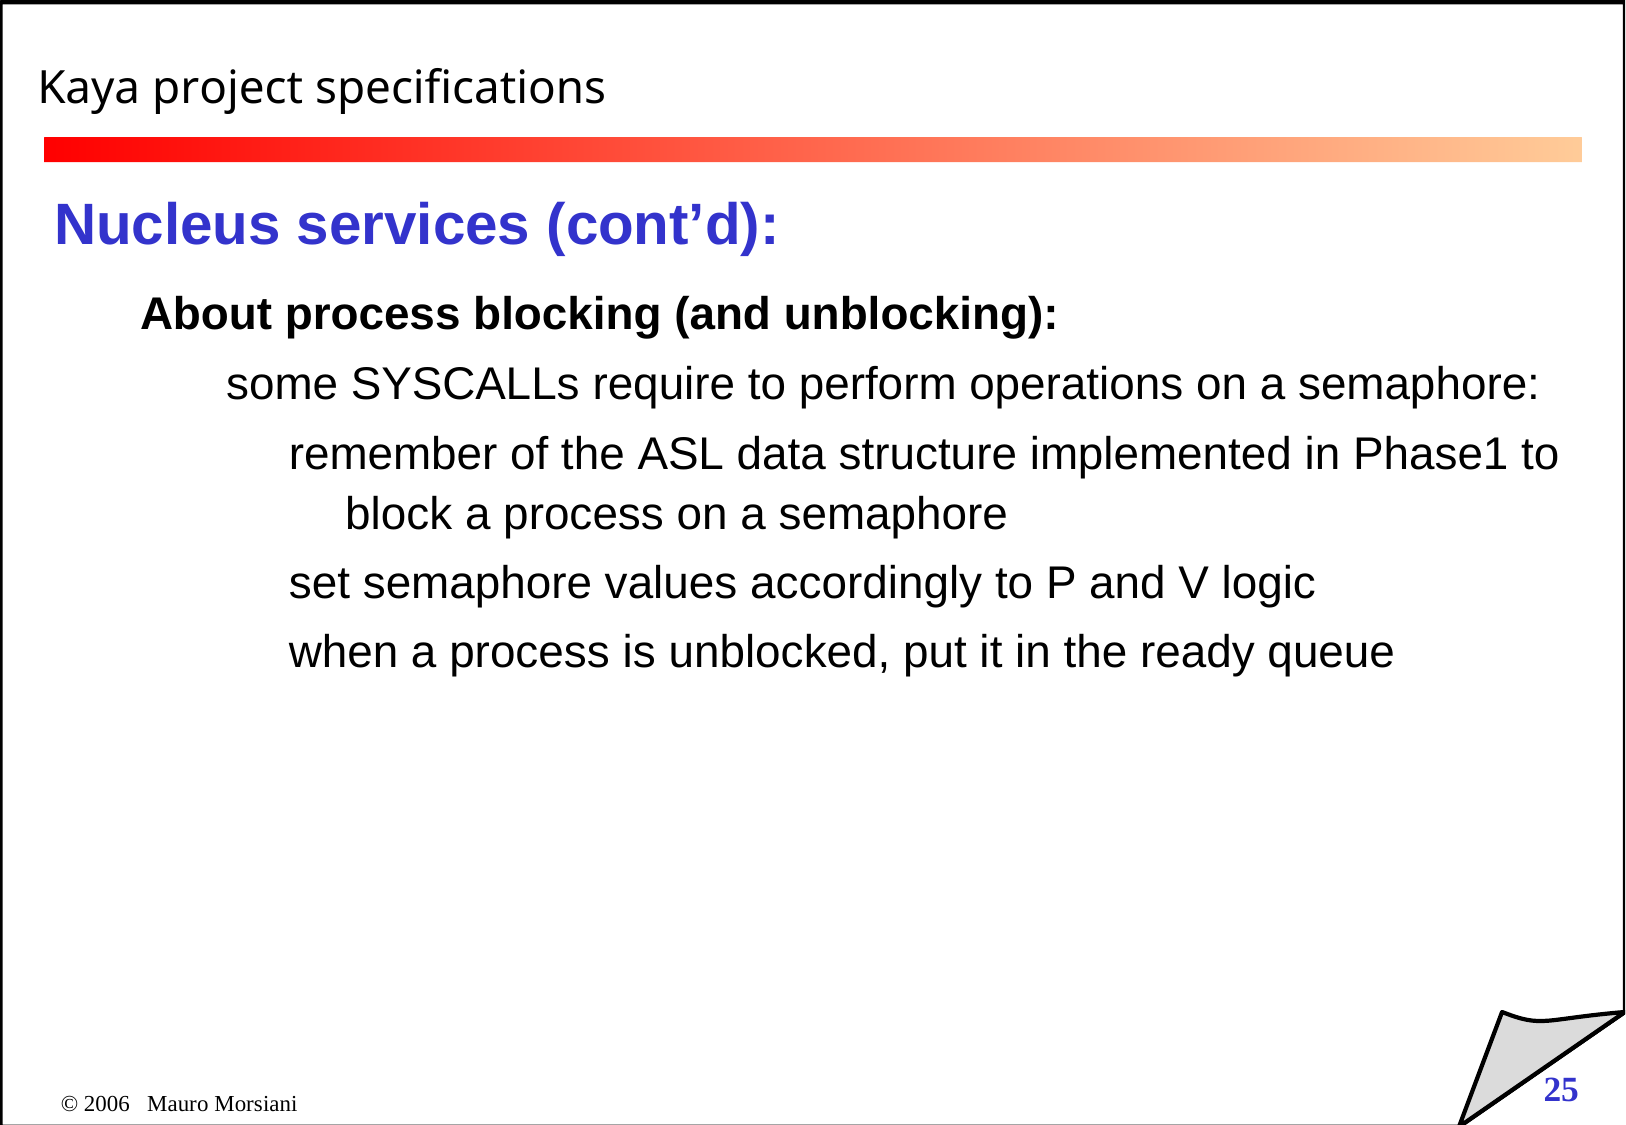

# Kaya project specifications
Nucleus services (cont’d):
About process blocking (and unblocking):
some SYSCALLs require to perform operations on a semaphore:
remember of the ASL data structure implemented in Phase1 to block a process on a semaphore
set semaphore values accordingly to P and V logic
when a process is unblocked, put it in the ready queue